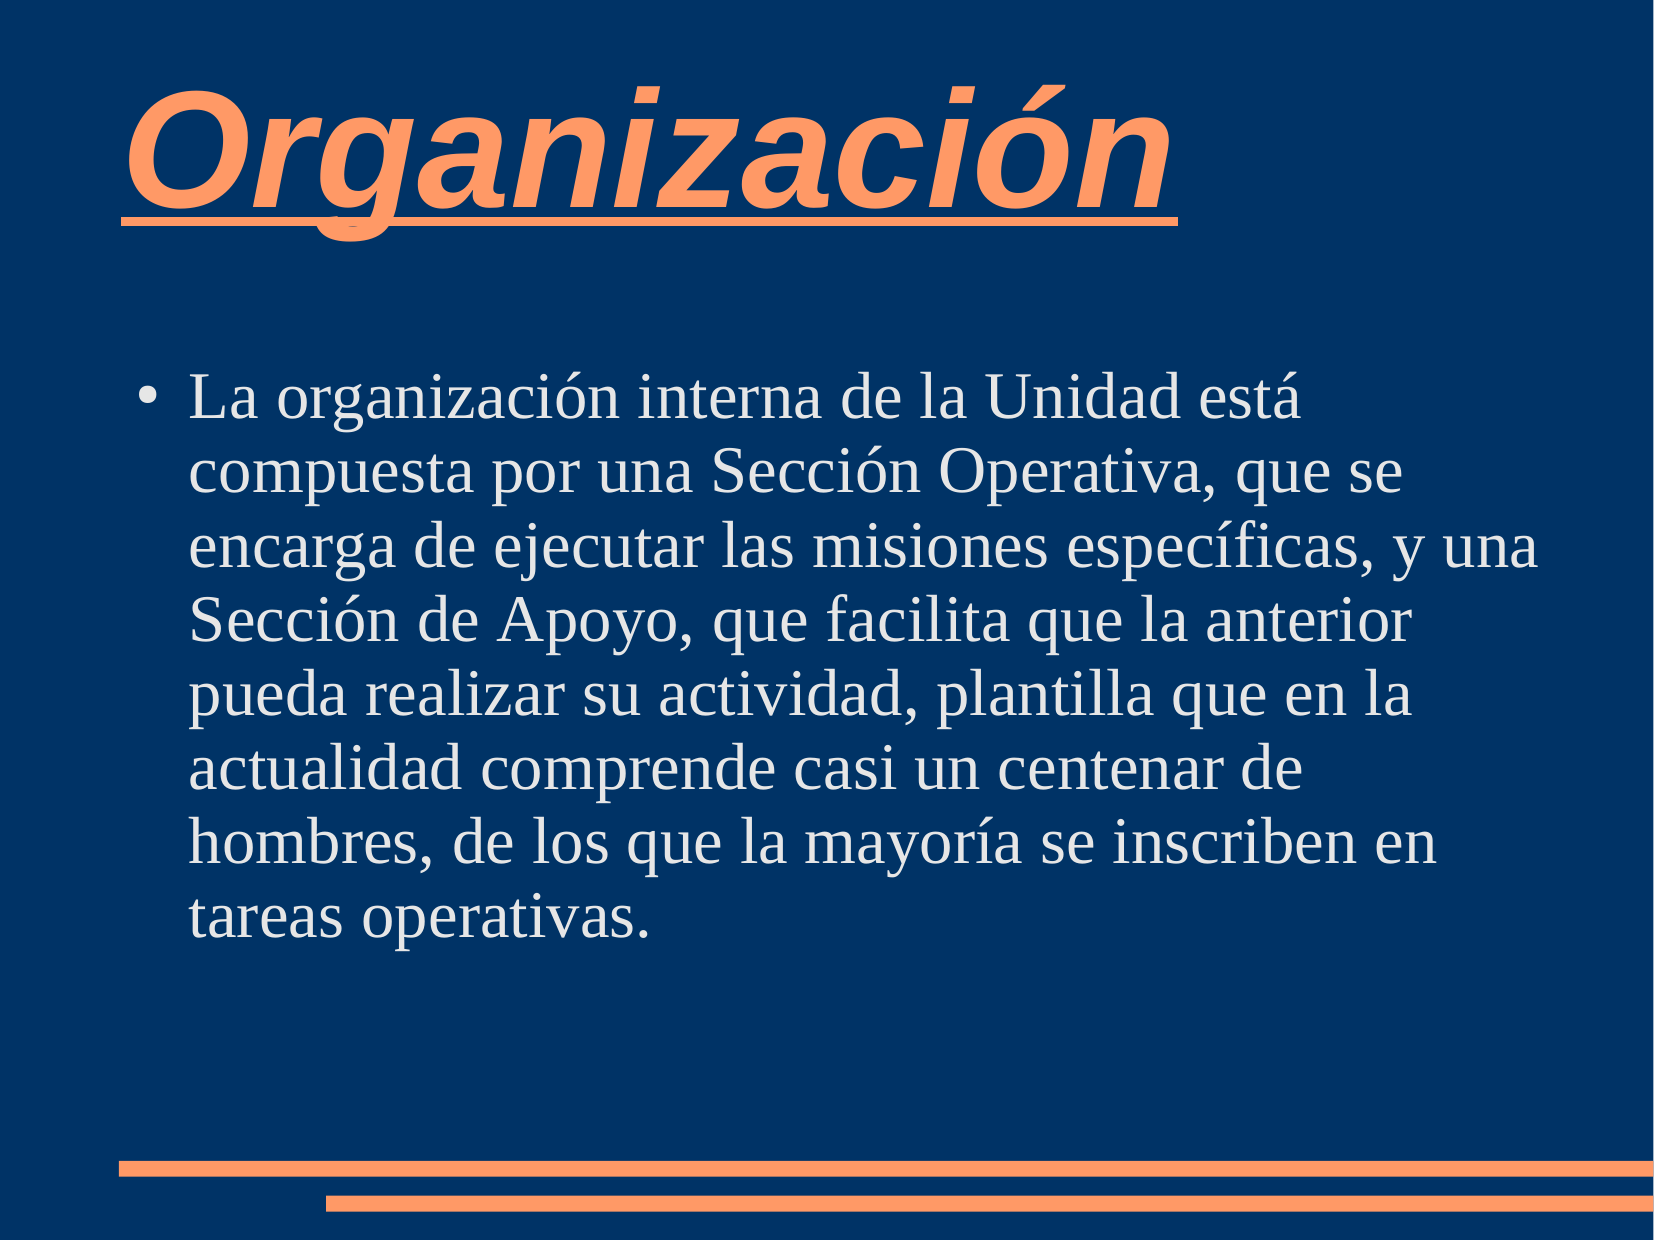

# Organización
La organización interna de la Unidad está compuesta por una Sección Operativa, que se encarga de ejecutar las misiones específicas, y una Sección de Apoyo, que facilita que la anterior pueda realizar su actividad, plantilla que en la actualidad comprende casi un centenar de hombres, de los que la mayoría se inscriben en tareas operativas.